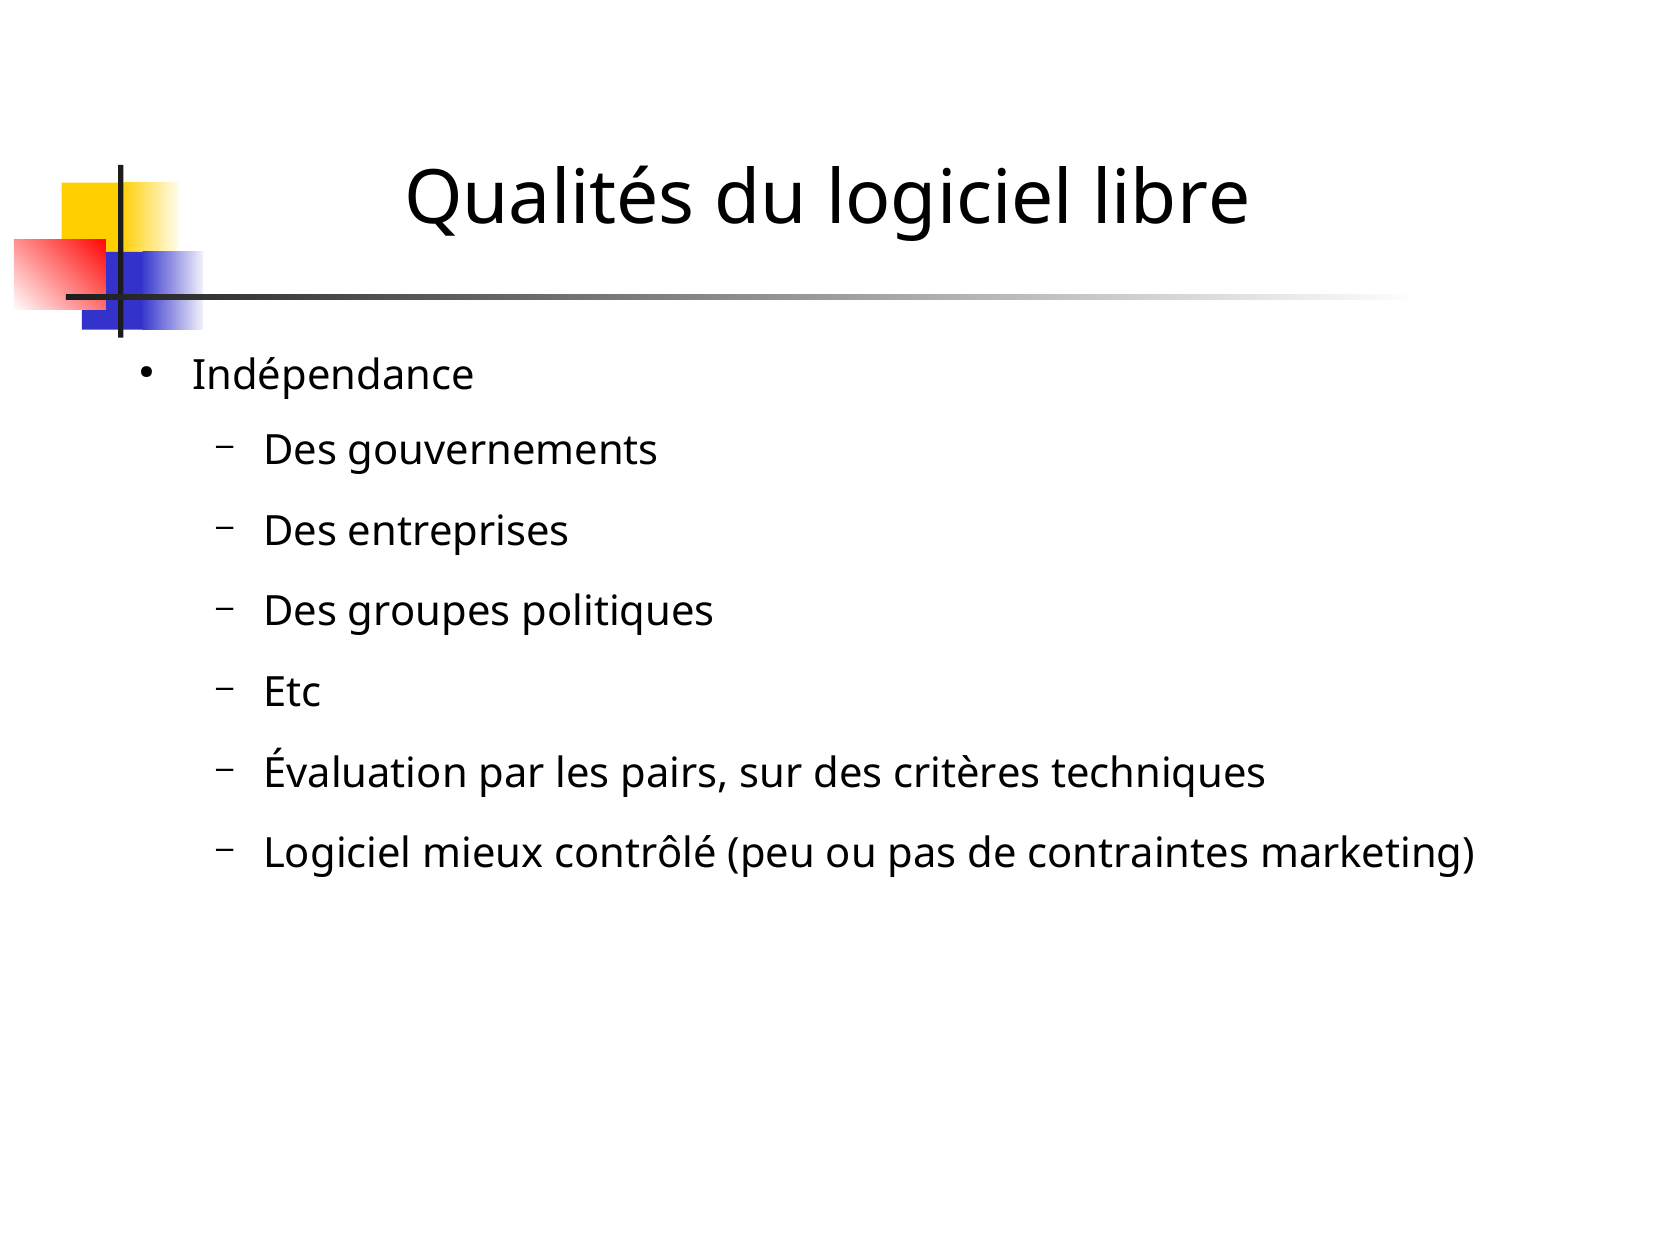

# Qualités du logiciel libre
Indépendance
Des gouvernements
Des entreprises
Des groupes politiques
Etc
Évaluation par les pairs, sur des critères techniques
Logiciel mieux contrôlé (peu ou pas de contraintes marketing)